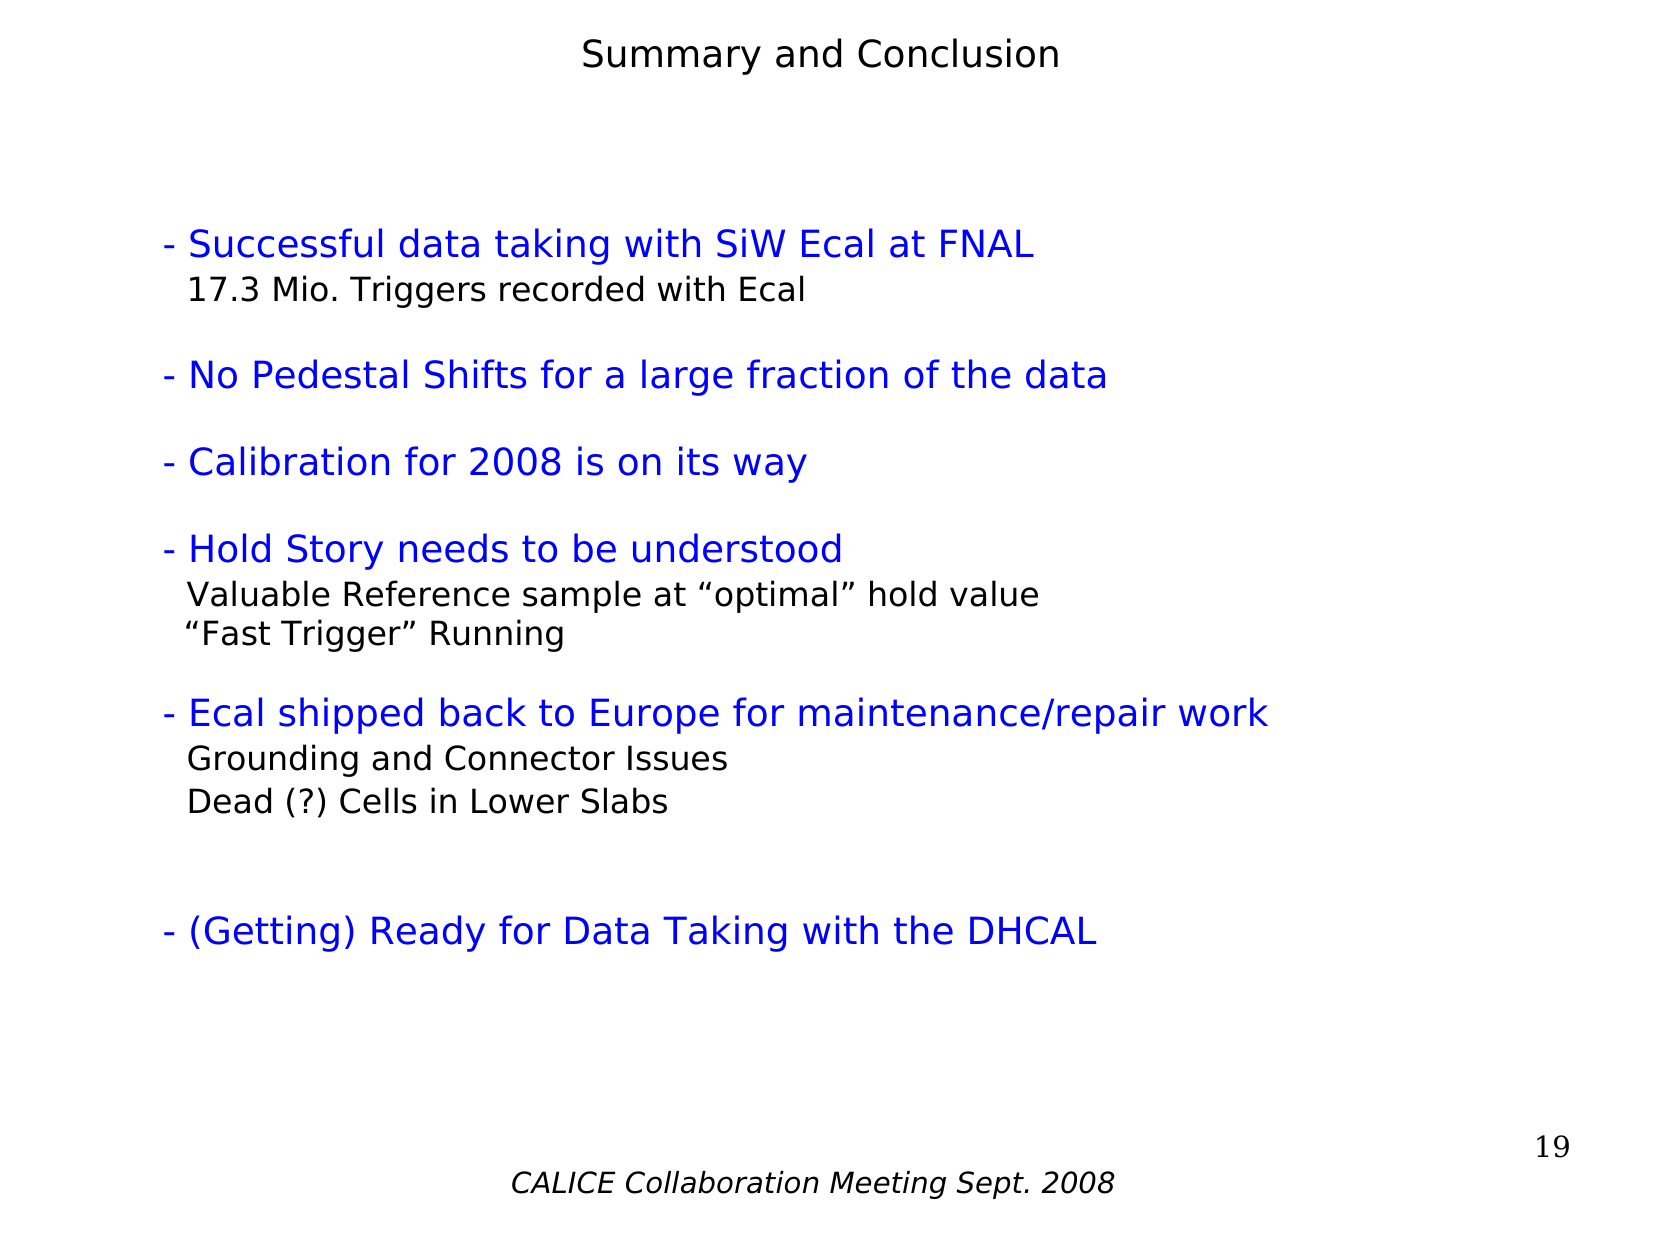

Summary and Conclusion
- Successful data taking with SiW Ecal at FNAL
 17.3 Mio. Triggers recorded with Ecal
- No Pedestal Shifts for a large fraction of the data
- Calibration for 2008 is on its way
- Hold Story needs to be understood
 Valuable Reference sample at “optimal” hold value
 “Fast Trigger” Running
- Ecal shipped back to Europe for maintenance/repair work
 Grounding and Connector Issues
 Dead (?) Cells in Lower Slabs
- (Getting) Ready for Data Taking with the DHCAL
19